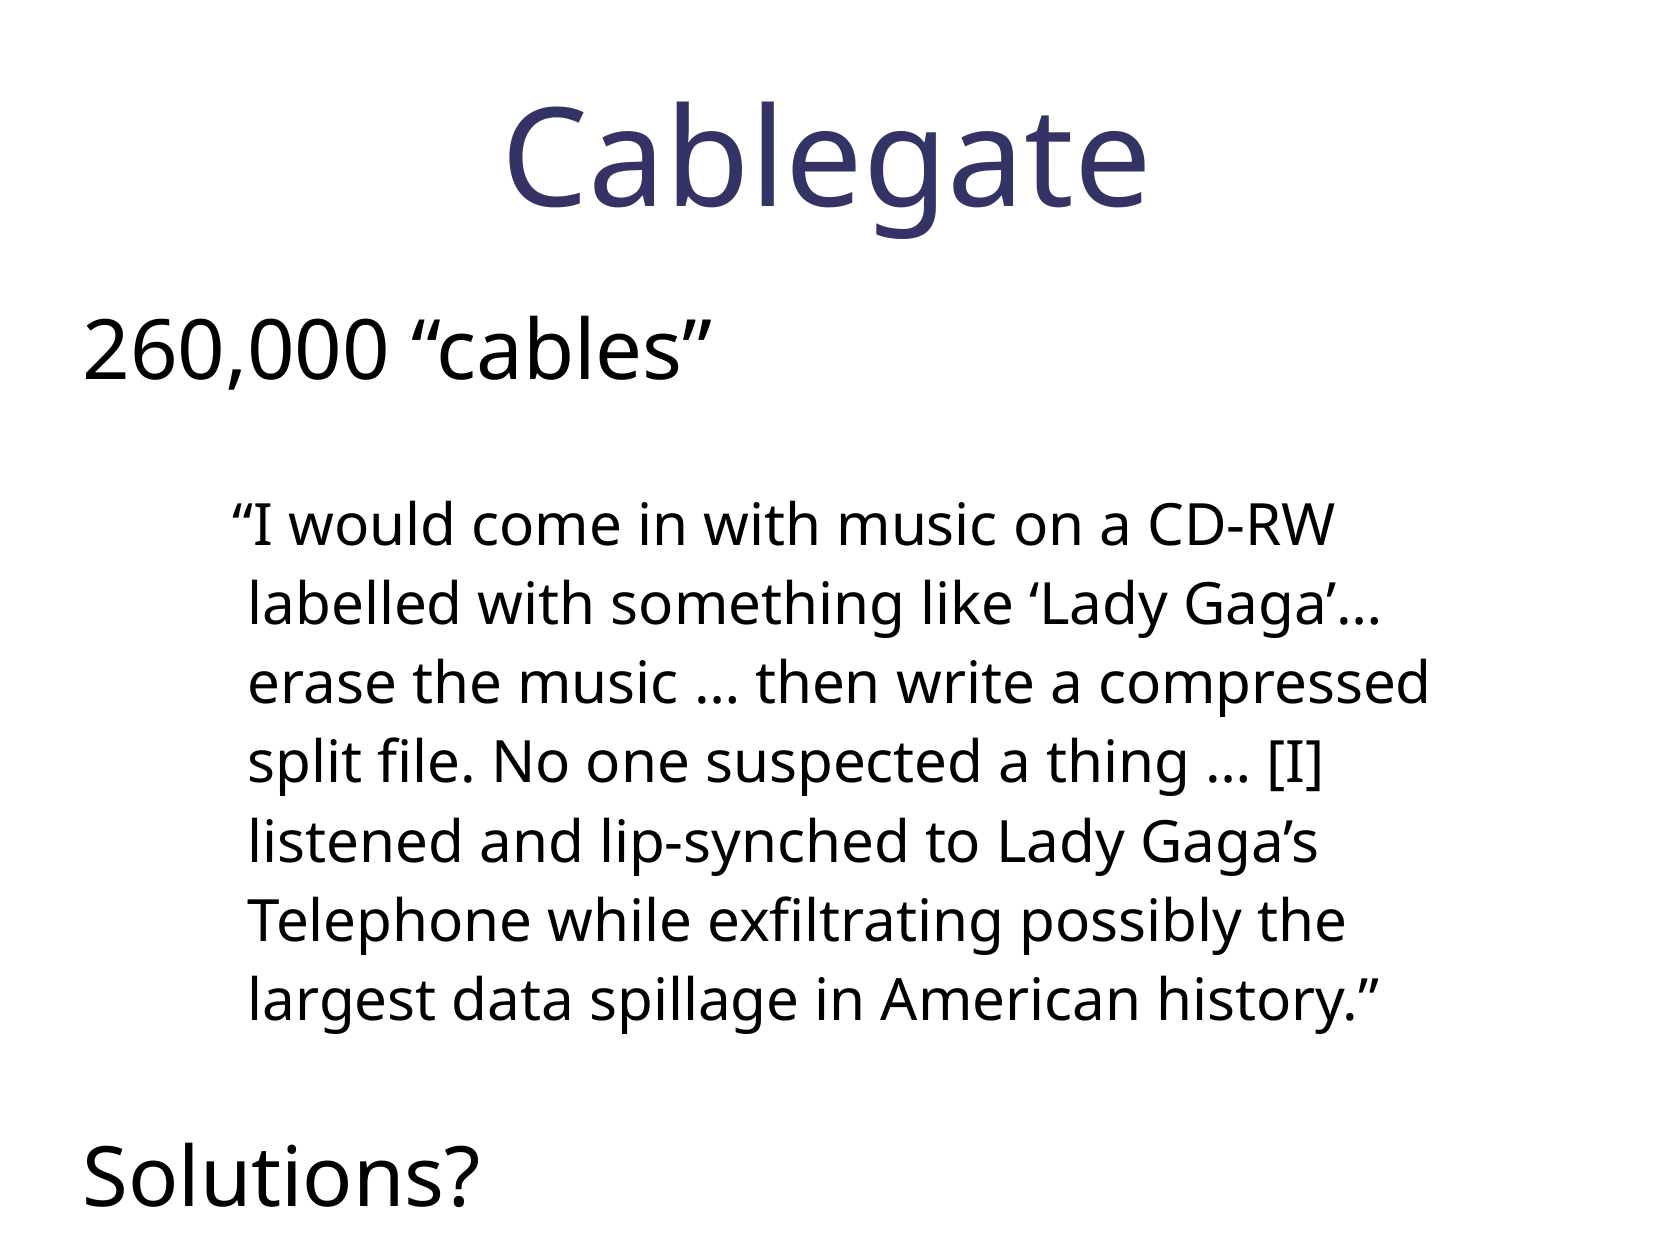

# Cablegate
260,000 “cables”
		“I would come in with music on a CD-RW
		 labelled with something like ‘Lady Gaga’…
		 erase the music … then write a compressed
		 split file. No one suspected a thing … [I]
		 listened and lip-synched to Lady Gaga’s
		 Telephone while exfiltrating possibly the
		 largest data spillage in American history.”
Solutions?